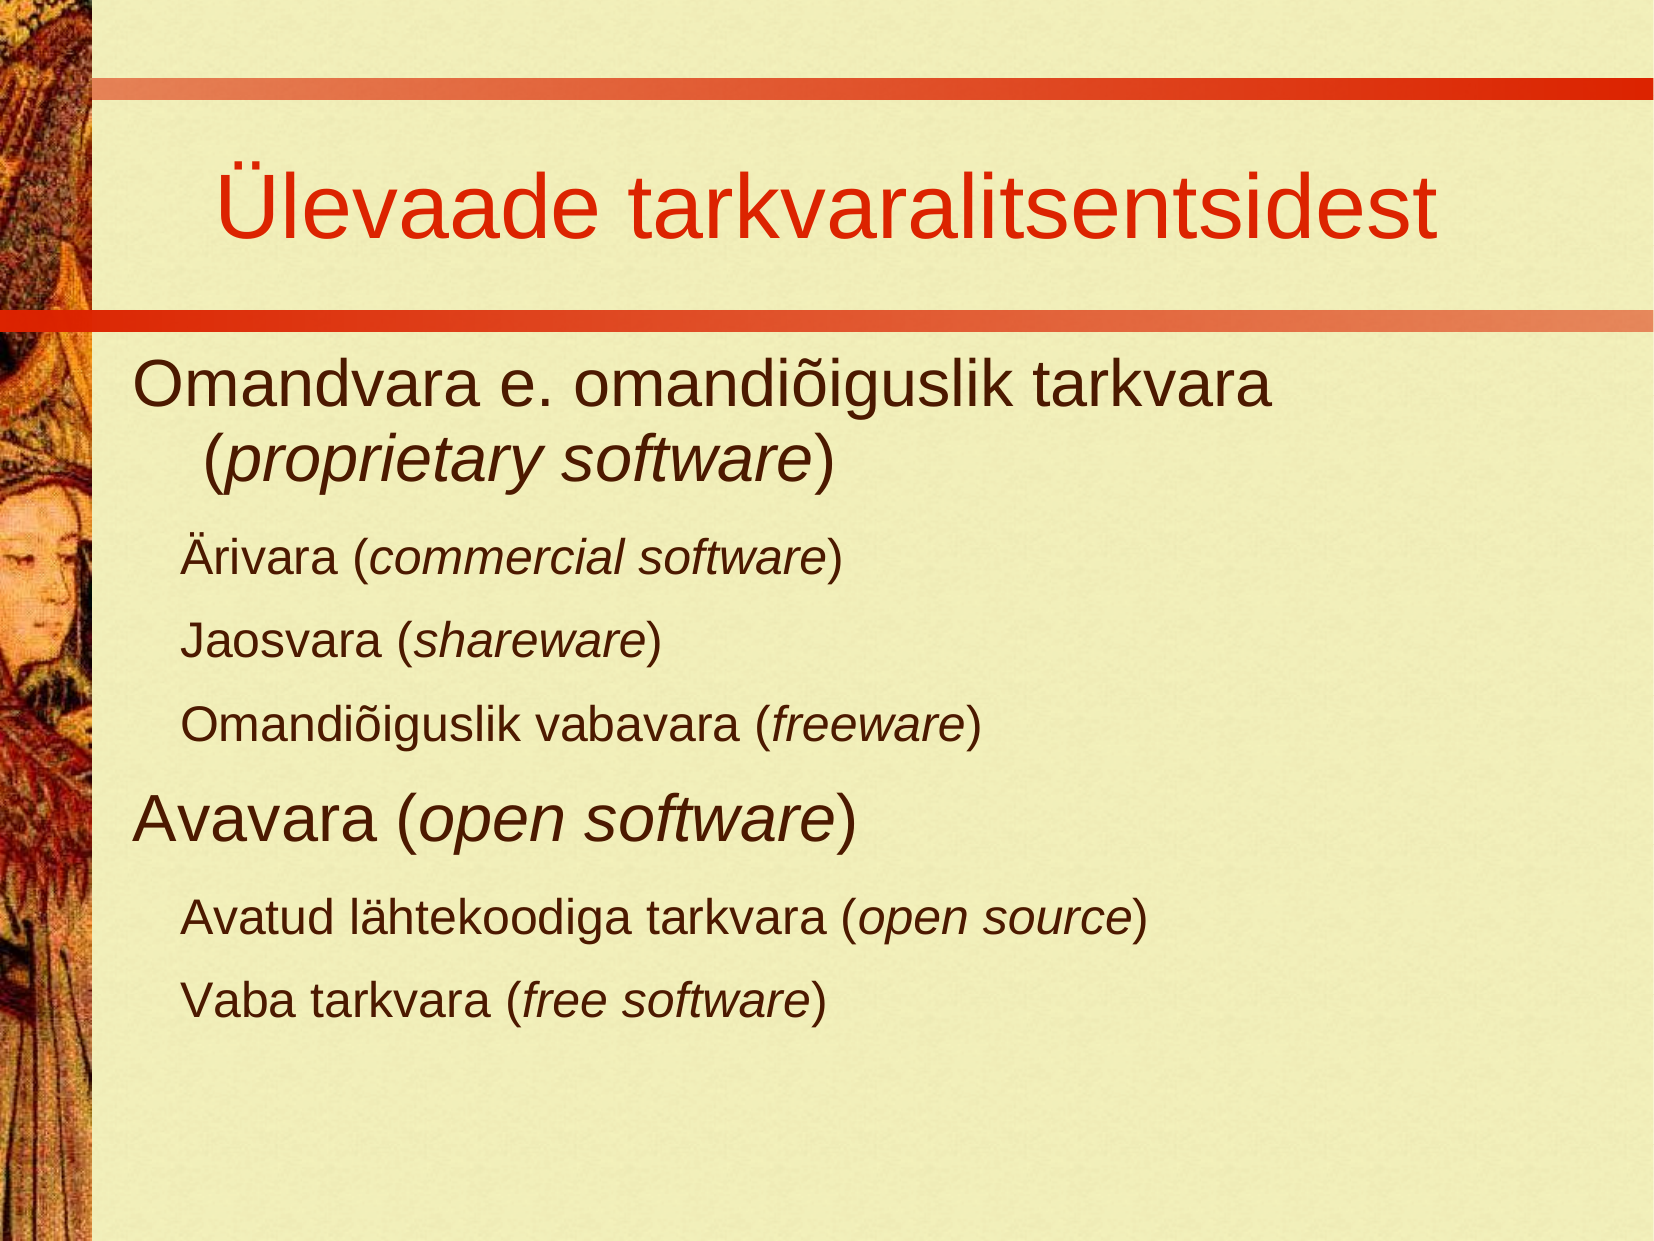

# Ülevaade tarkvaralitsentsidest
Omandvara e. omandiõiguslik tarkvara (proprietary software)
Ärivara (commercial software)
Jaosvara (shareware)
Omandiõiguslik vabavara (freeware)
Avavara (open software)
Avatud lähtekoodiga tarkvara (open source)
Vaba tarkvara (free software)